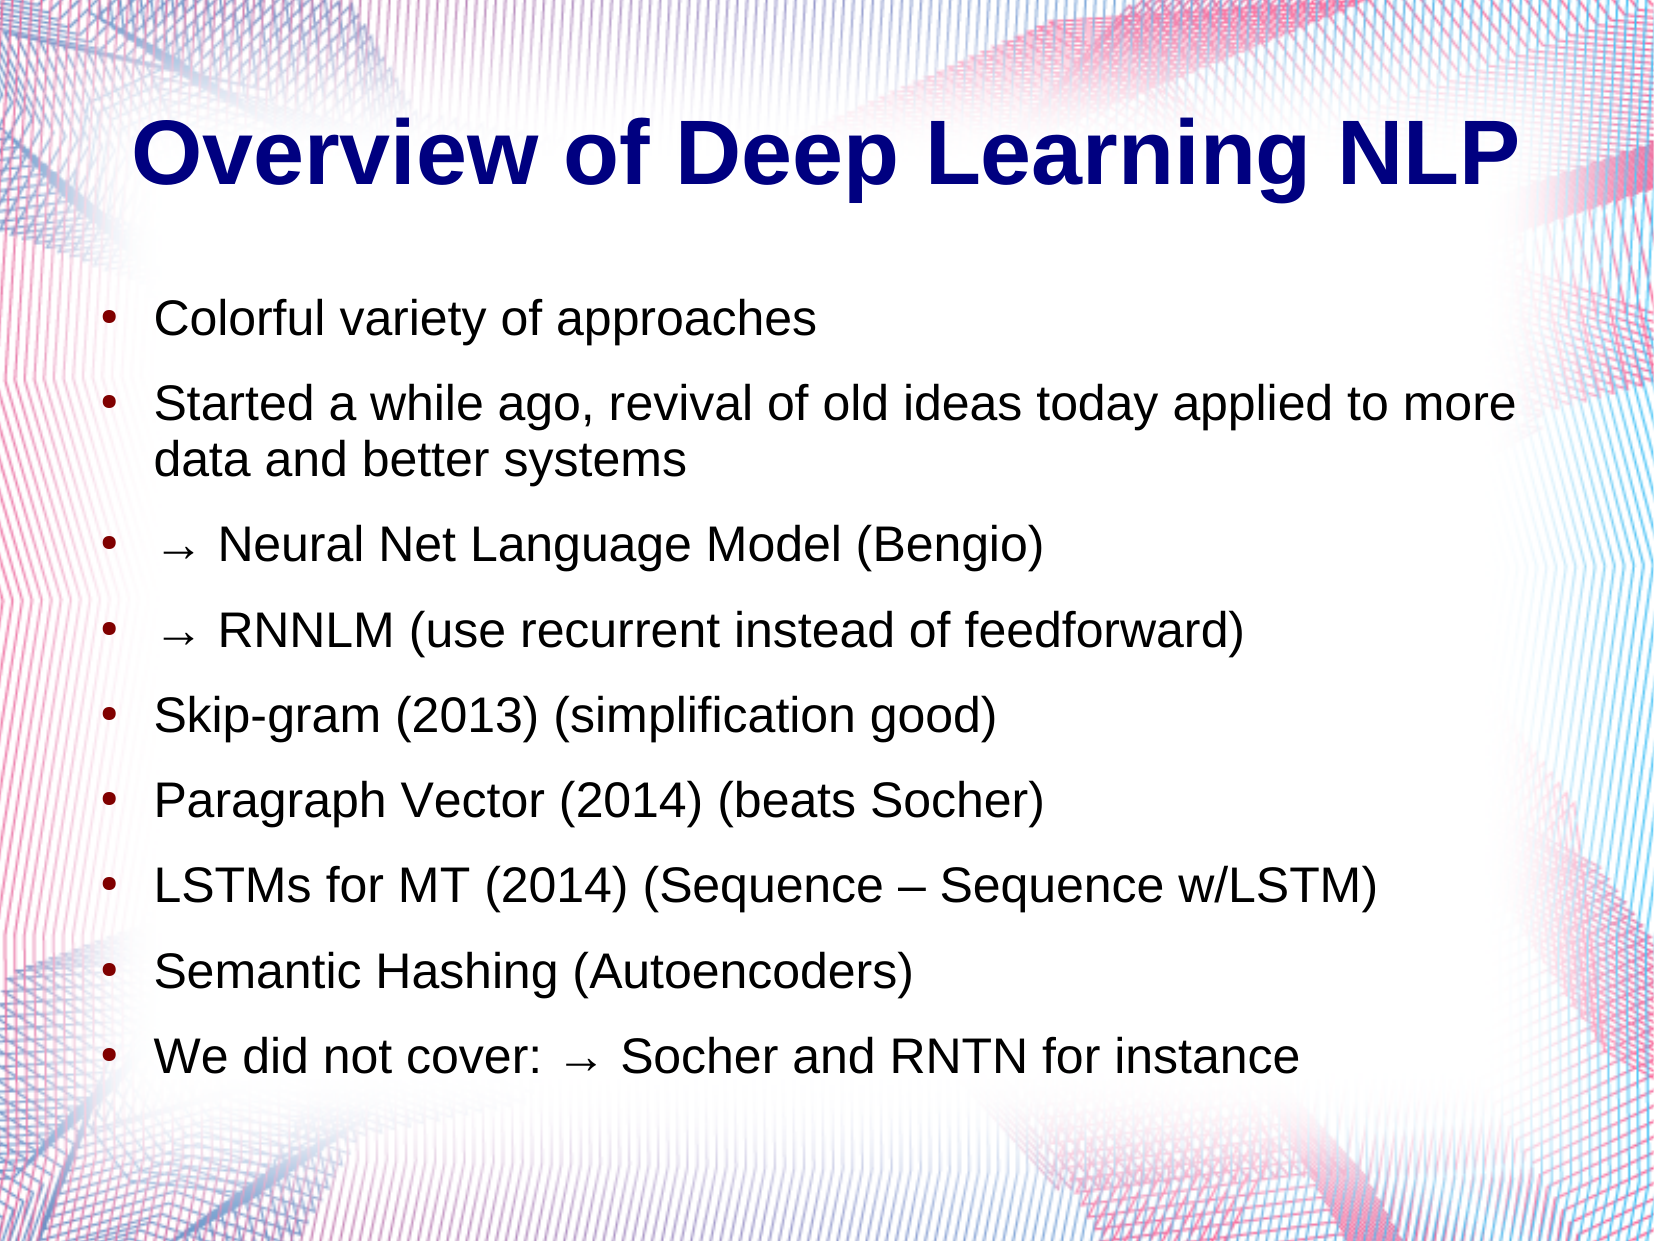

# Overview of Deep Learning NLP
Colorful variety of approaches
Started a while ago, revival of old ideas today applied to more data and better systems
→ Neural Net Language Model (Bengio)
→ RNNLM (use recurrent instead of feedforward)
Skip-gram (2013) (simplification good)
Paragraph Vector (2014) (beats Socher)
LSTMs for MT (2014) (Sequence – Sequence w/LSTM)
Semantic Hashing (Autoencoders)
We did not cover: → Socher and RNTN for instance